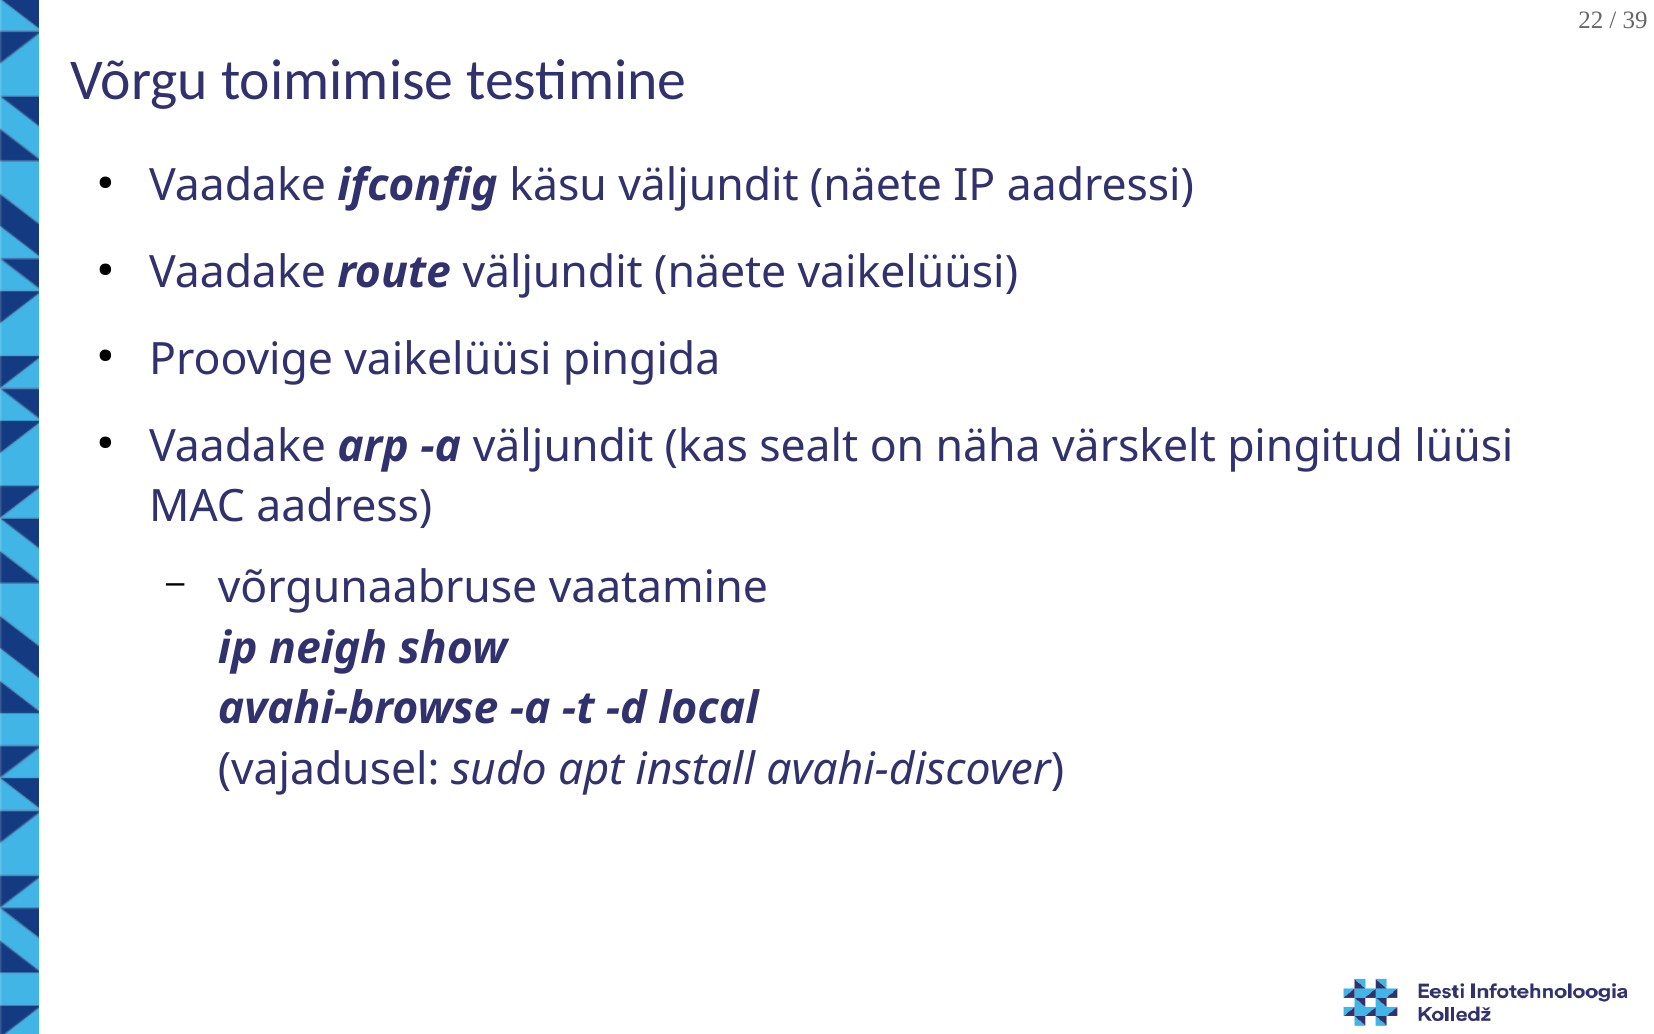

# Võrgu toimimise testimine
Vaadake ifconfig käsu väljundit (näete IP aadressi)
Vaadake route väljundit (näete vaikelüüsi)
Proovige vaikelüüsi pingida
Vaadake arp -a väljundit (kas sealt on näha värskelt pingitud lüüsi MAC aadress)
võrgunaabruse vaatamine
ip neigh show
avahi-browse -a -t -d local
(vajadusel: sudo apt install avahi-discover)